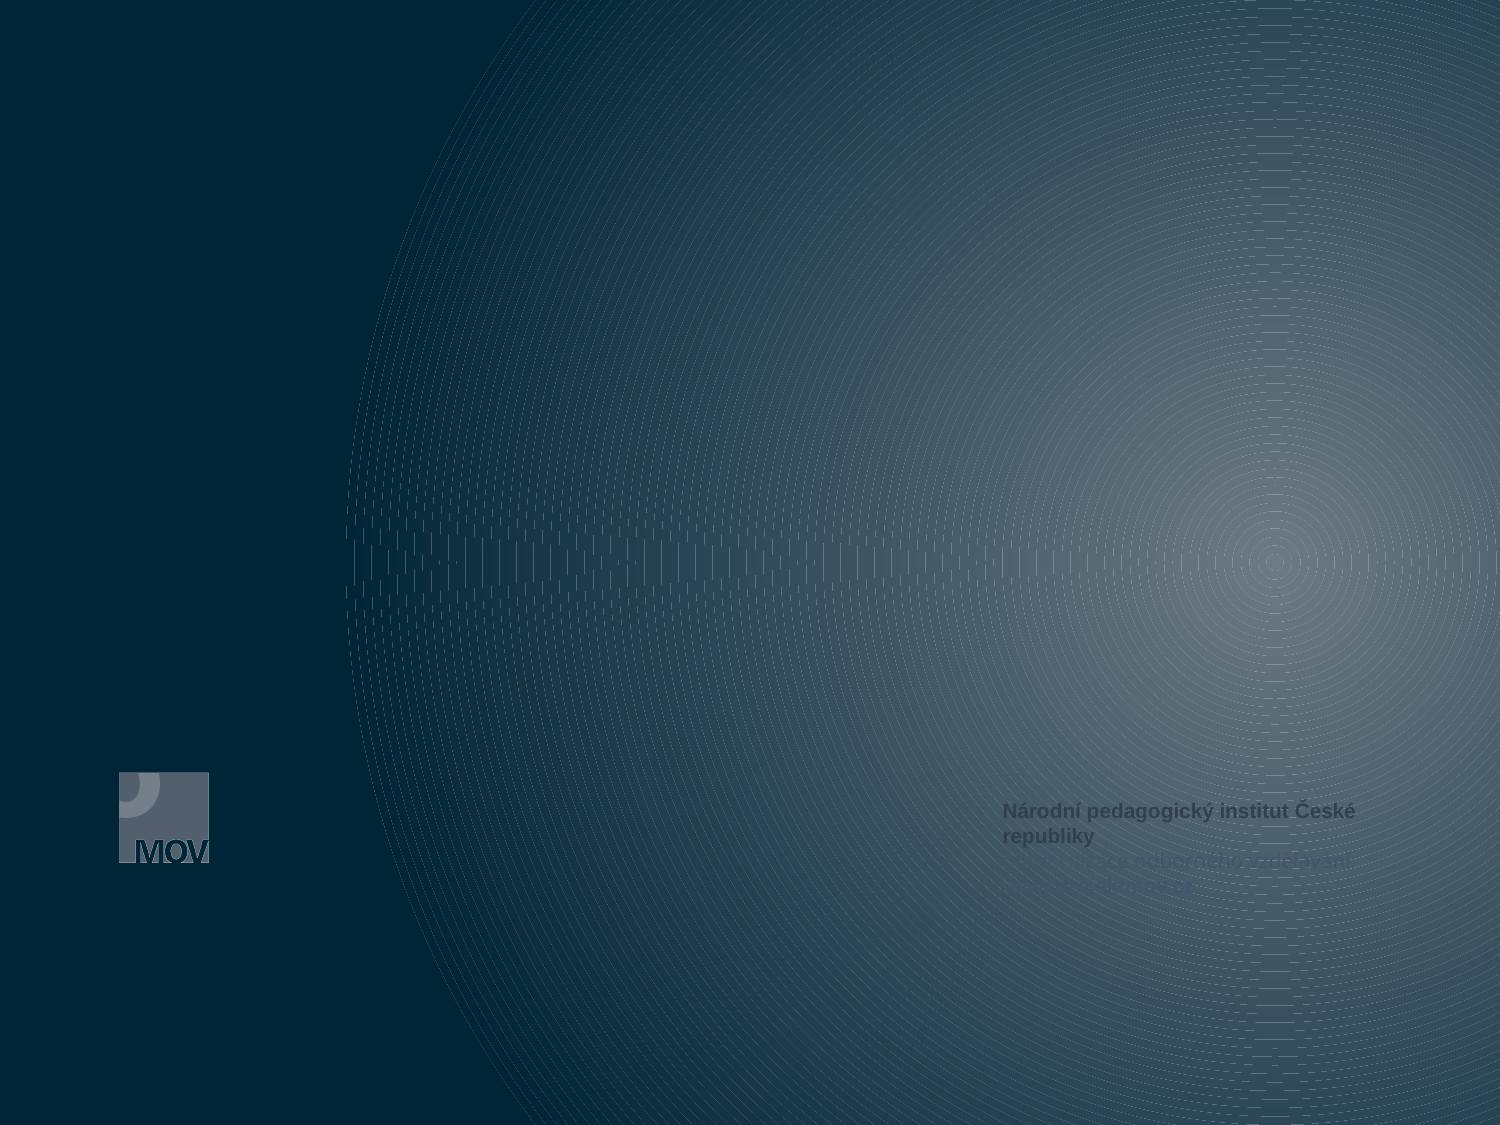

Národní pedagogický institut České republiky
modernizace odborného vzdělávání
www.projektmov.cz